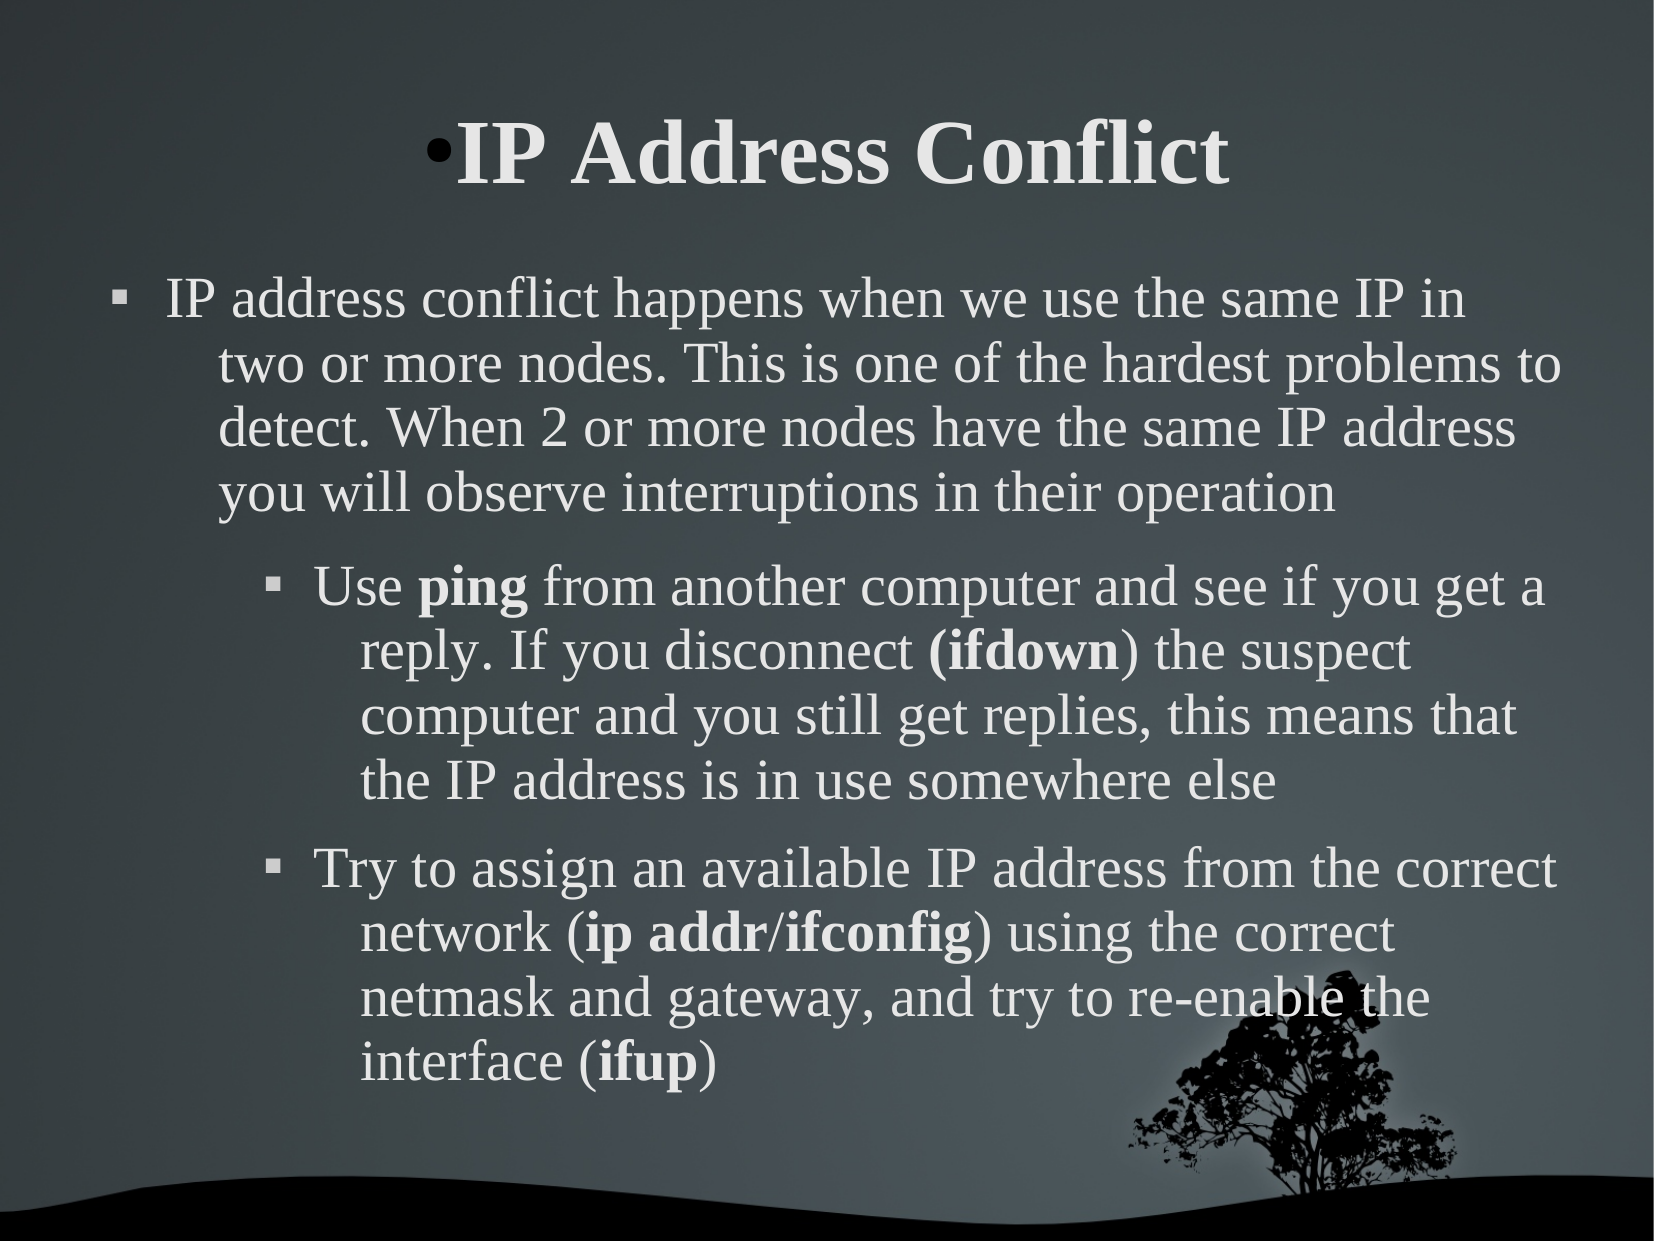

IP Address Conflict
# IP address conflict happens when we use the same IP in two or more nodes. This is one of the hardest problems to detect. When 2 or more nodes have the same IP address you will observe interruptions in their operation
Use ping from another computer and see if you get a reply. If you disconnect (ifdown) the suspect computer and you still get replies, this means that the IP address is in use somewhere else
Try to assign an available IP address from the correct network (ip addr/ifconfig) using the correct netmask and gateway, and try to re-enable the interface (ifup)